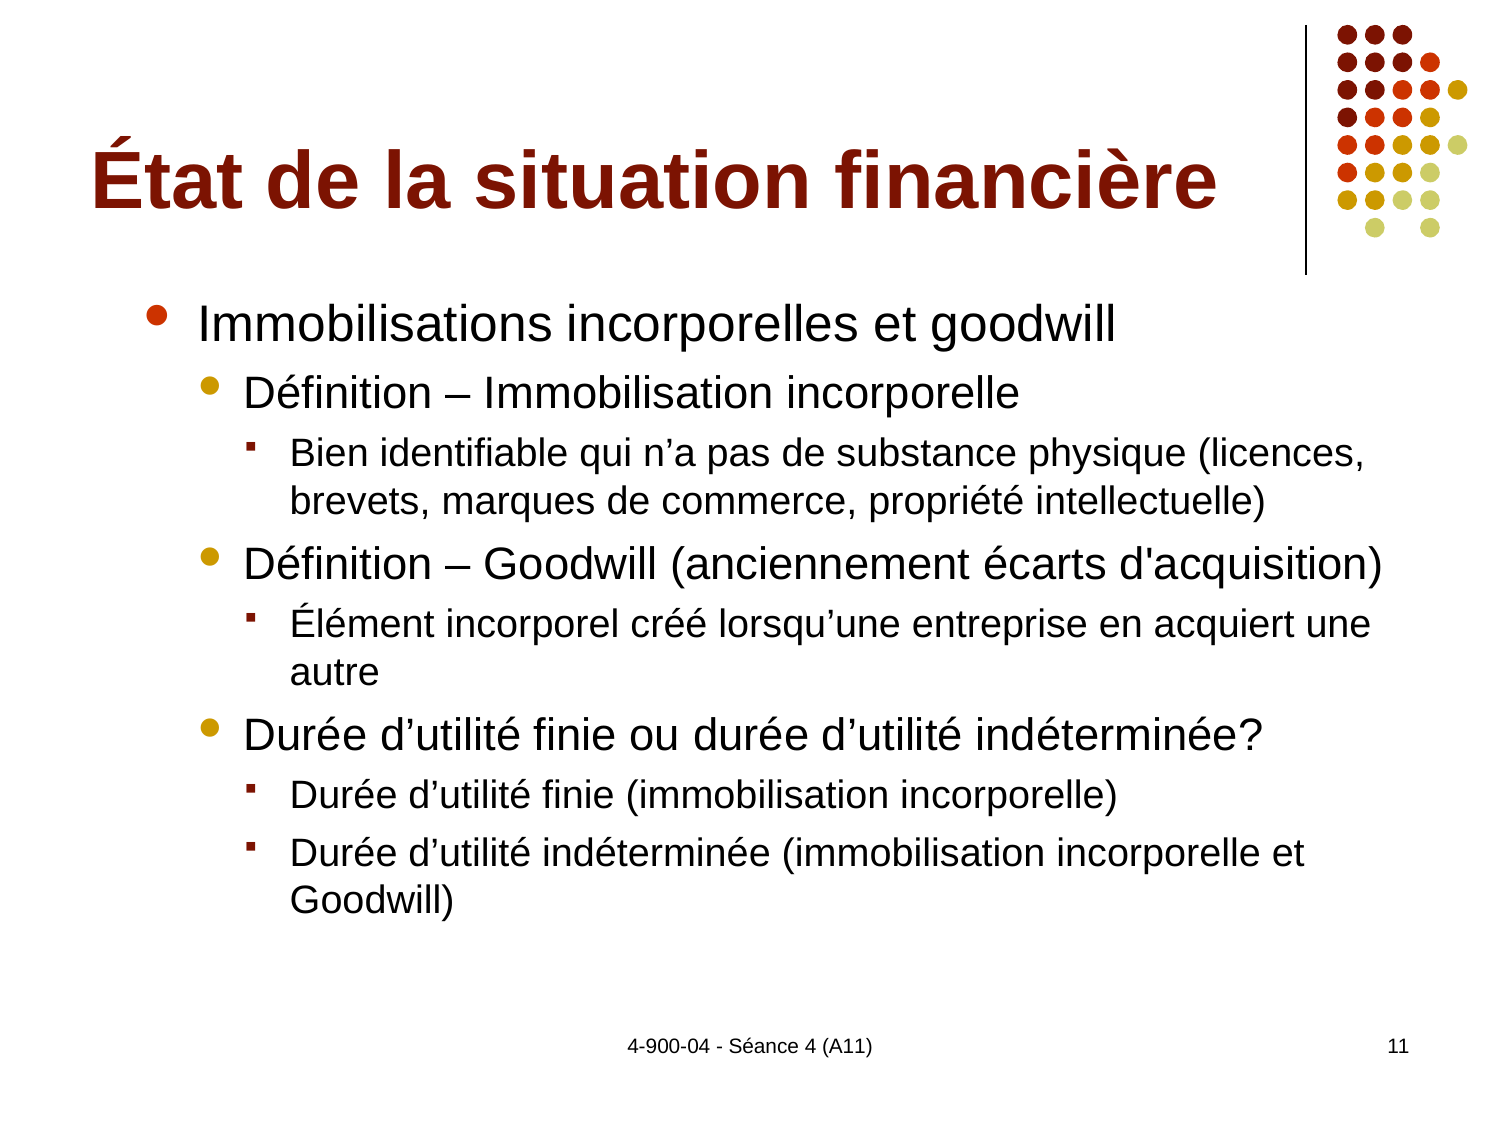

# État de la situation financière
Immobilisations incorporelles et goodwill
Définition – Immobilisation incorporelle
Bien identifiable qui n’a pas de substance physique (licences, brevets, marques de commerce, propriété intellectuelle)
Définition – Goodwill (anciennement écarts d'acquisition)
Élément incorporel créé lorsqu’une entreprise en acquiert une autre
Durée d’utilité finie ou durée d’utilité indéterminée?
Durée d’utilité finie (immobilisation incorporelle)
Durée d’utilité indéterminée (immobilisation incorporelle et Goodwill)
4-900-04 - Séance 4 (A11)